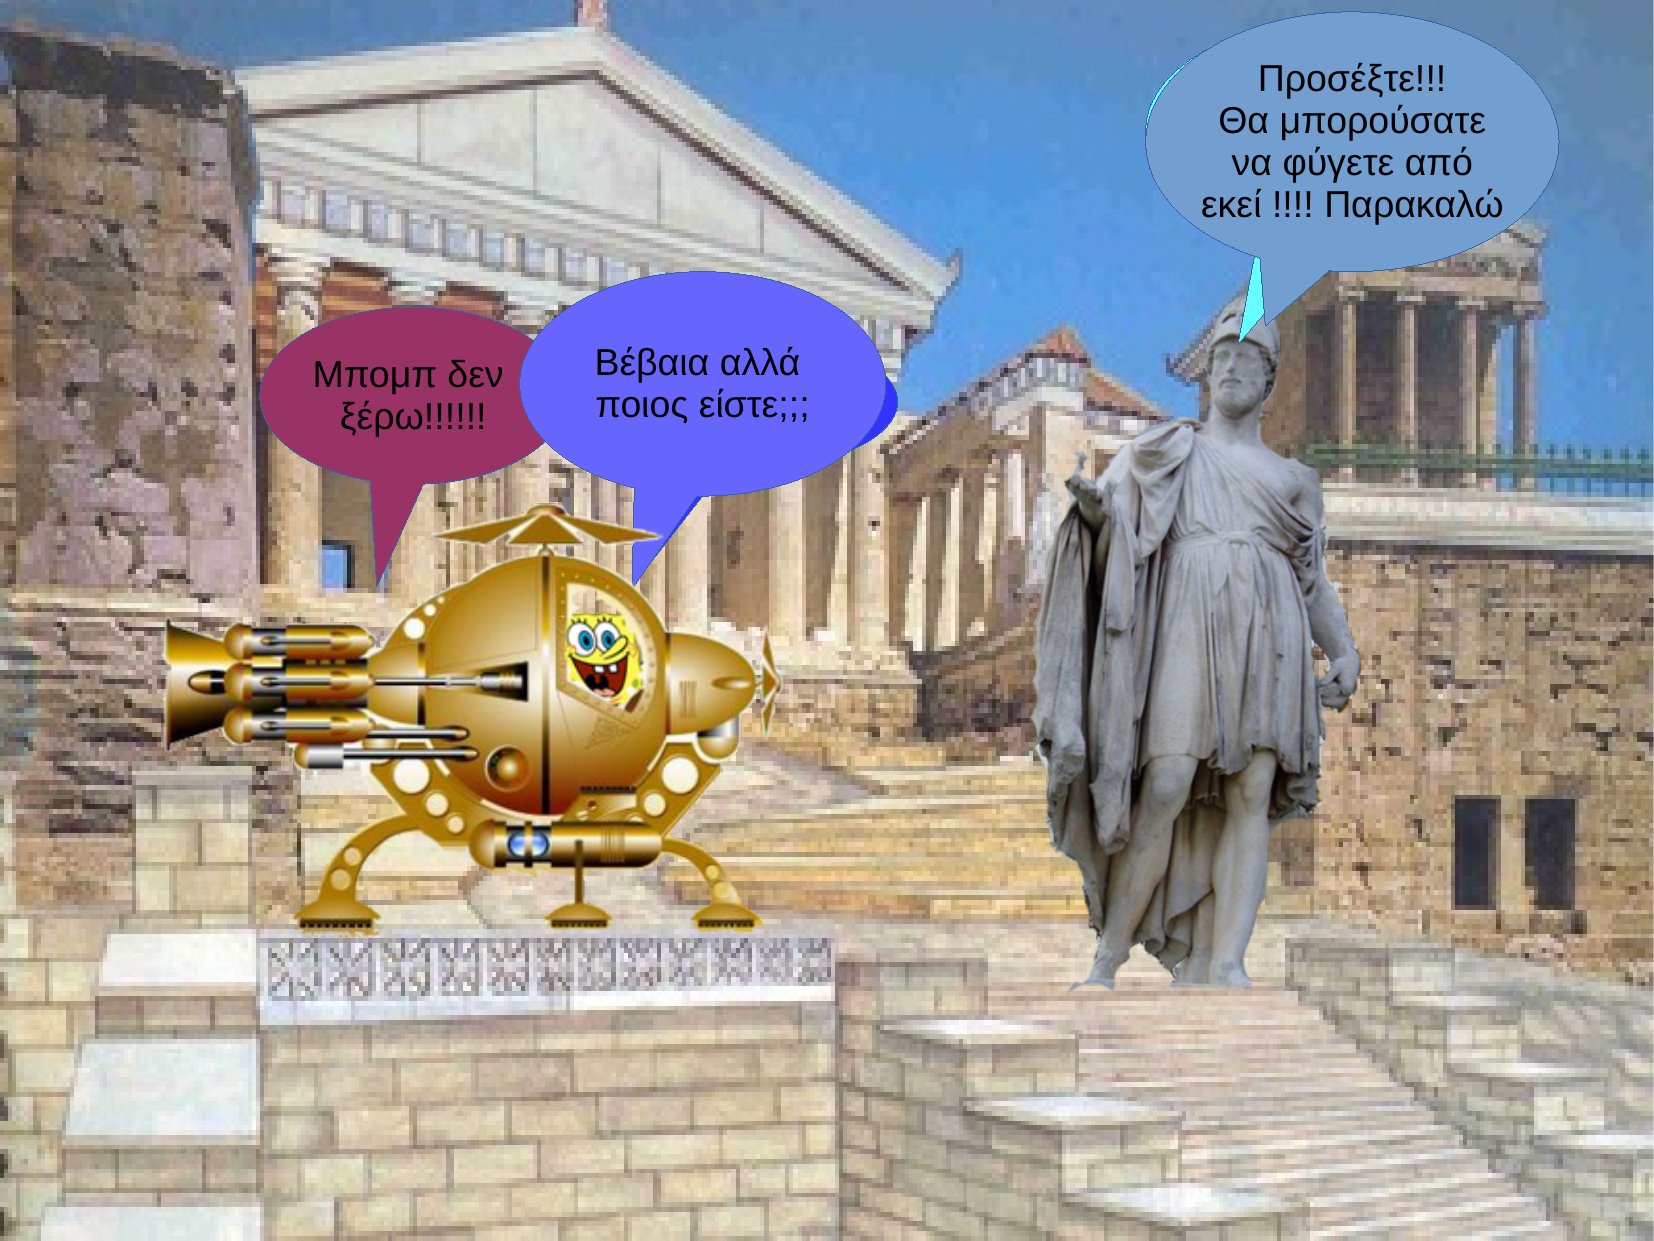

Προσέξτε!!!
Θα μπορούσατε
να φύγετε από
εκεί !!!! Παρακαλώ
Βγες έξω να σου πω
!!!!!!!!!!!!!!!!!!!!!!!!!!!!!!
Βέβαια αλλά
ποιος είστε;;;
Μπομπ δεν
ξέρω!!!!!!
Πού είμαστε;;;